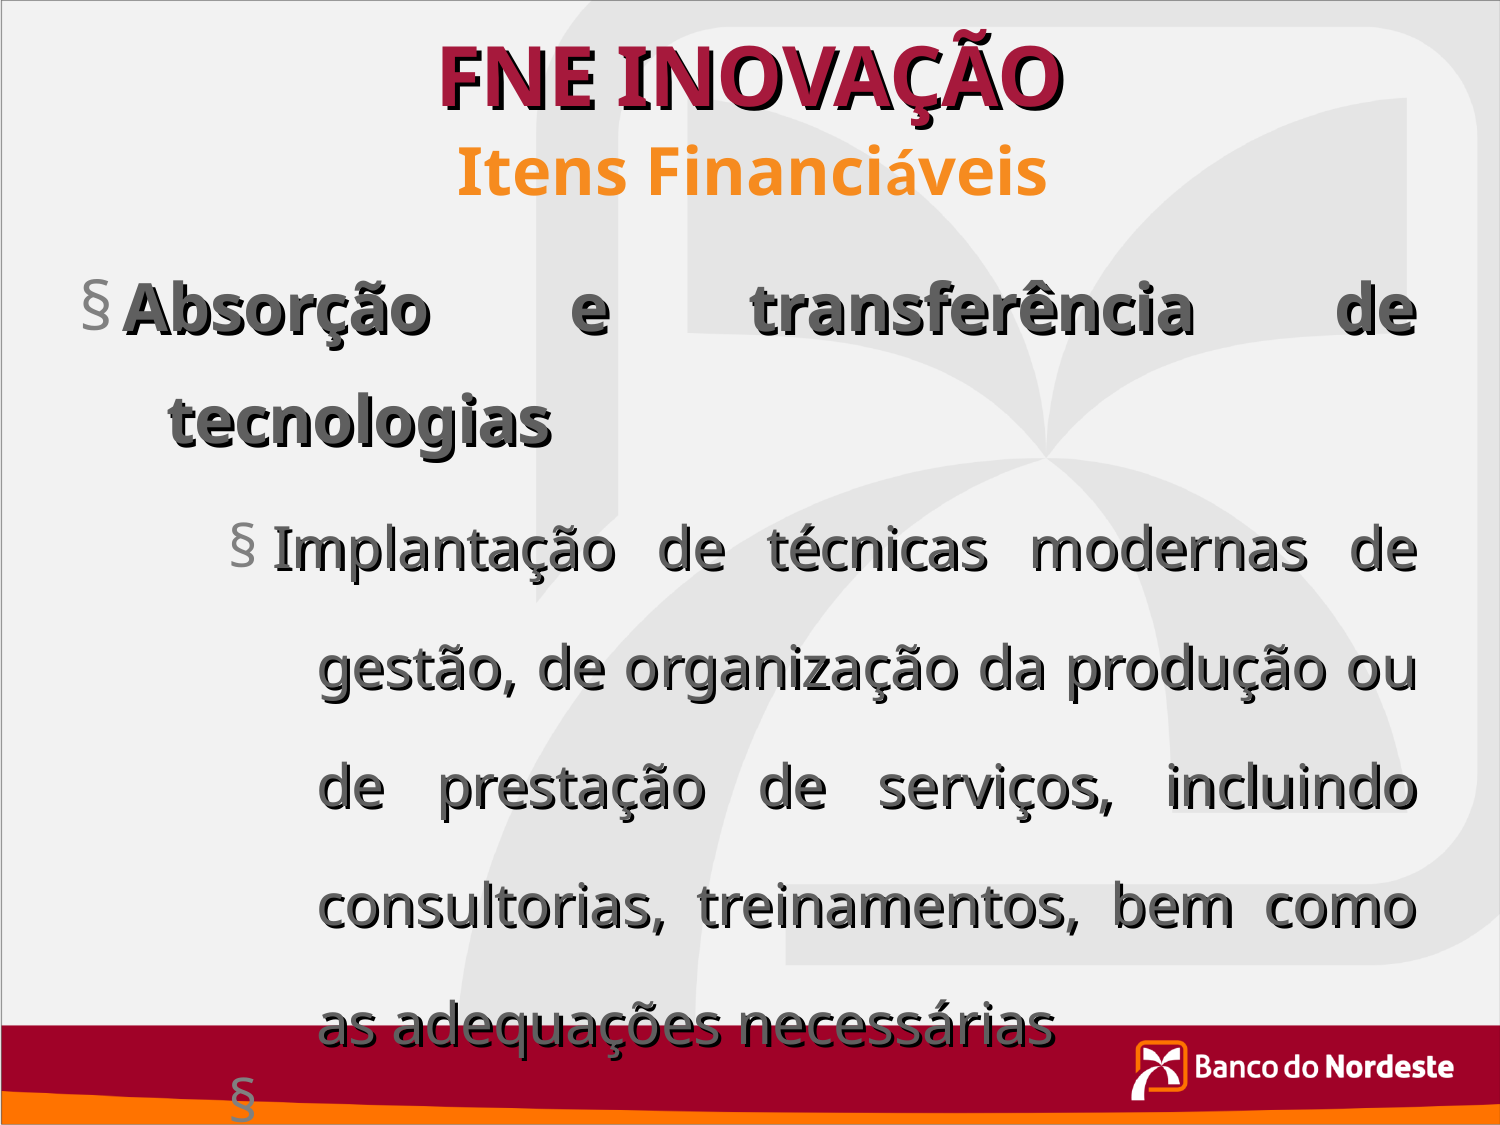

FNE INOVAÇÃO
Itens Financiáveis
Absorção e transferência de tecnologias
Implantação de técnicas modernas de gestão, de organização da produção ou de prestação de serviços, incluindo consultorias, treinamentos, bem como as adequações necessárias